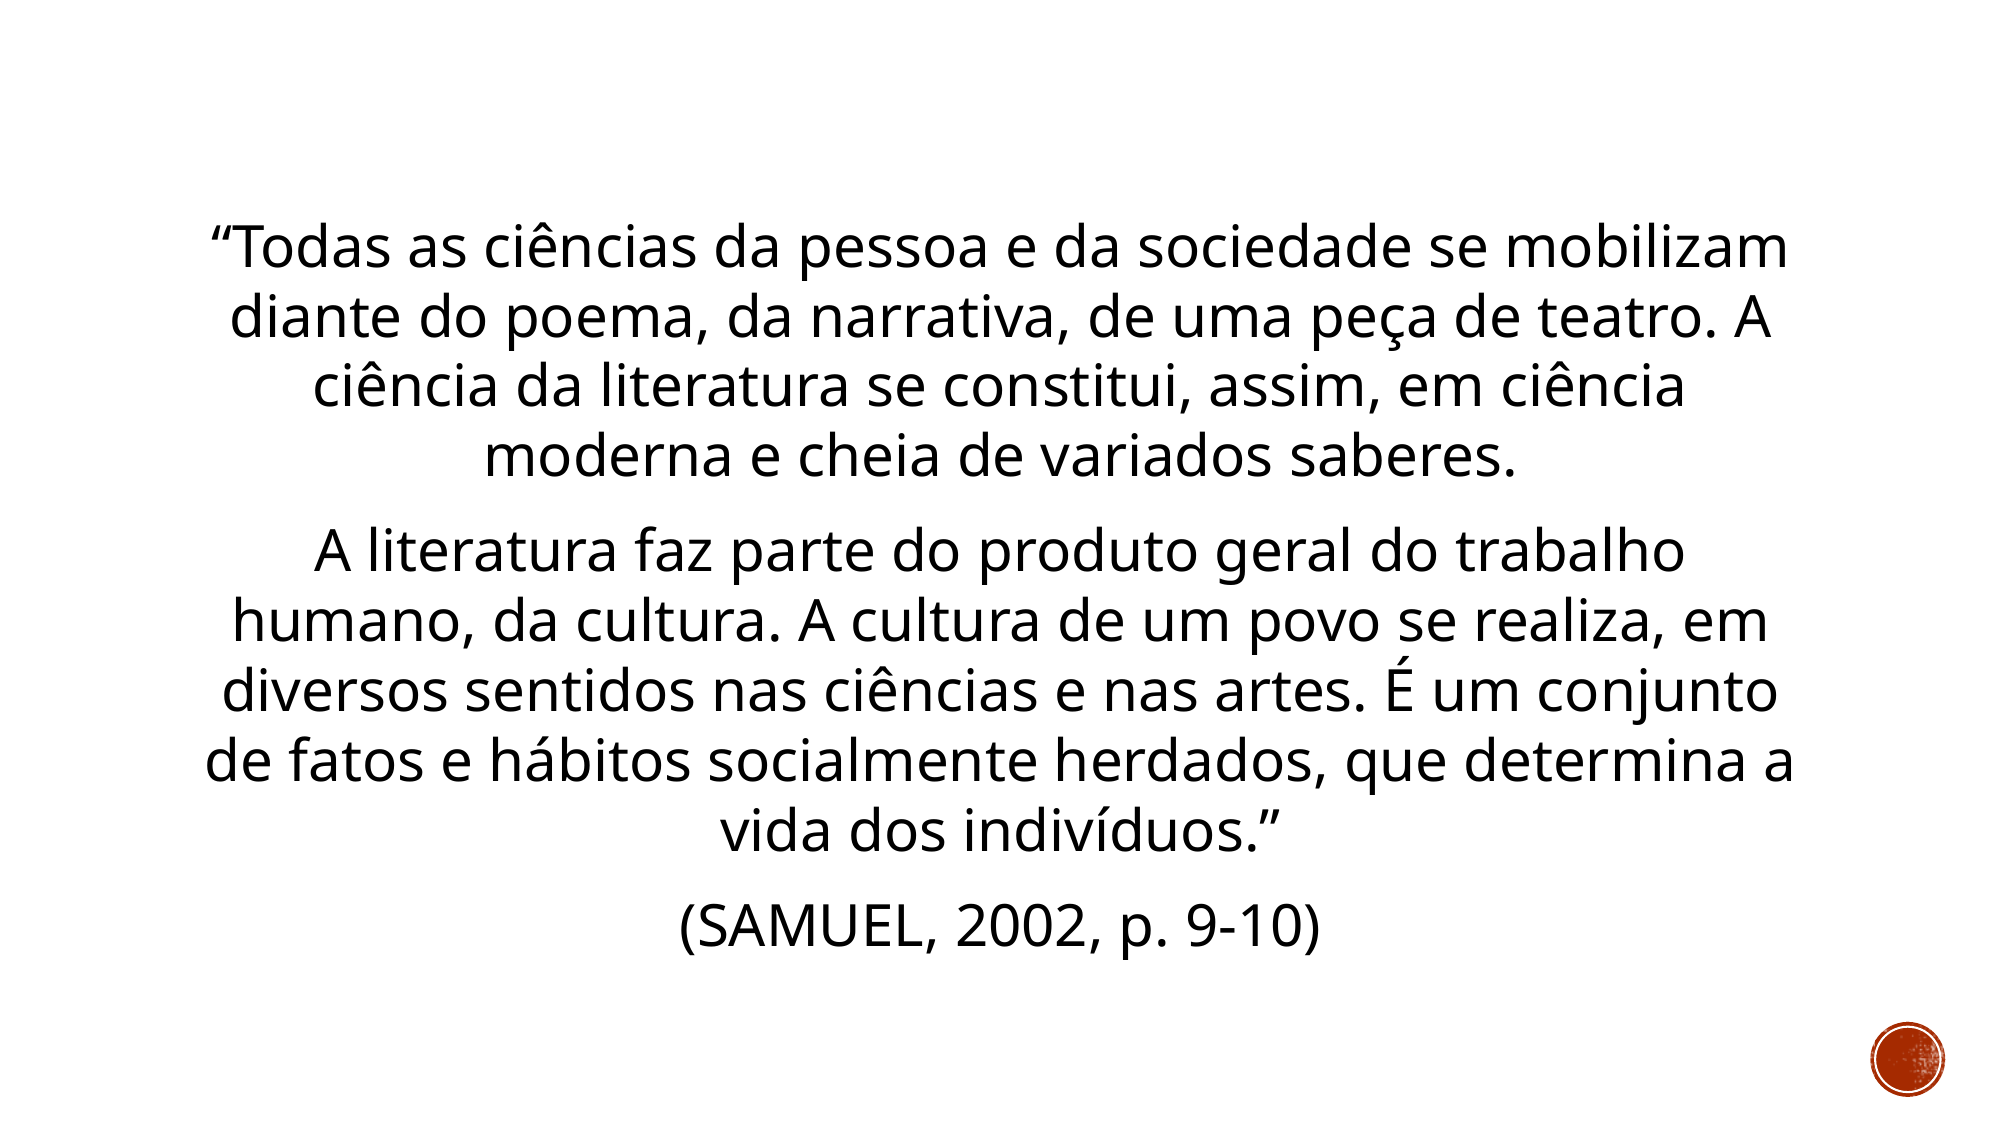

# “Todas as ciências da pessoa e da sociedade se mobilizam diante do poema, da narrativa, de uma peça de teatro. A ciência da literatura se constitui, assim, em ciência moderna e cheia de variados saberes.
A literatura faz parte do produto geral do trabalho humano, da cultura. A cultura de um povo se realiza, em diversos sentidos nas ciências e nas artes. É um conjunto de fatos e hábitos socialmente herdados, que determina a vida dos indivíduos.”
(SAMUEL, 2002, p. 9-10)